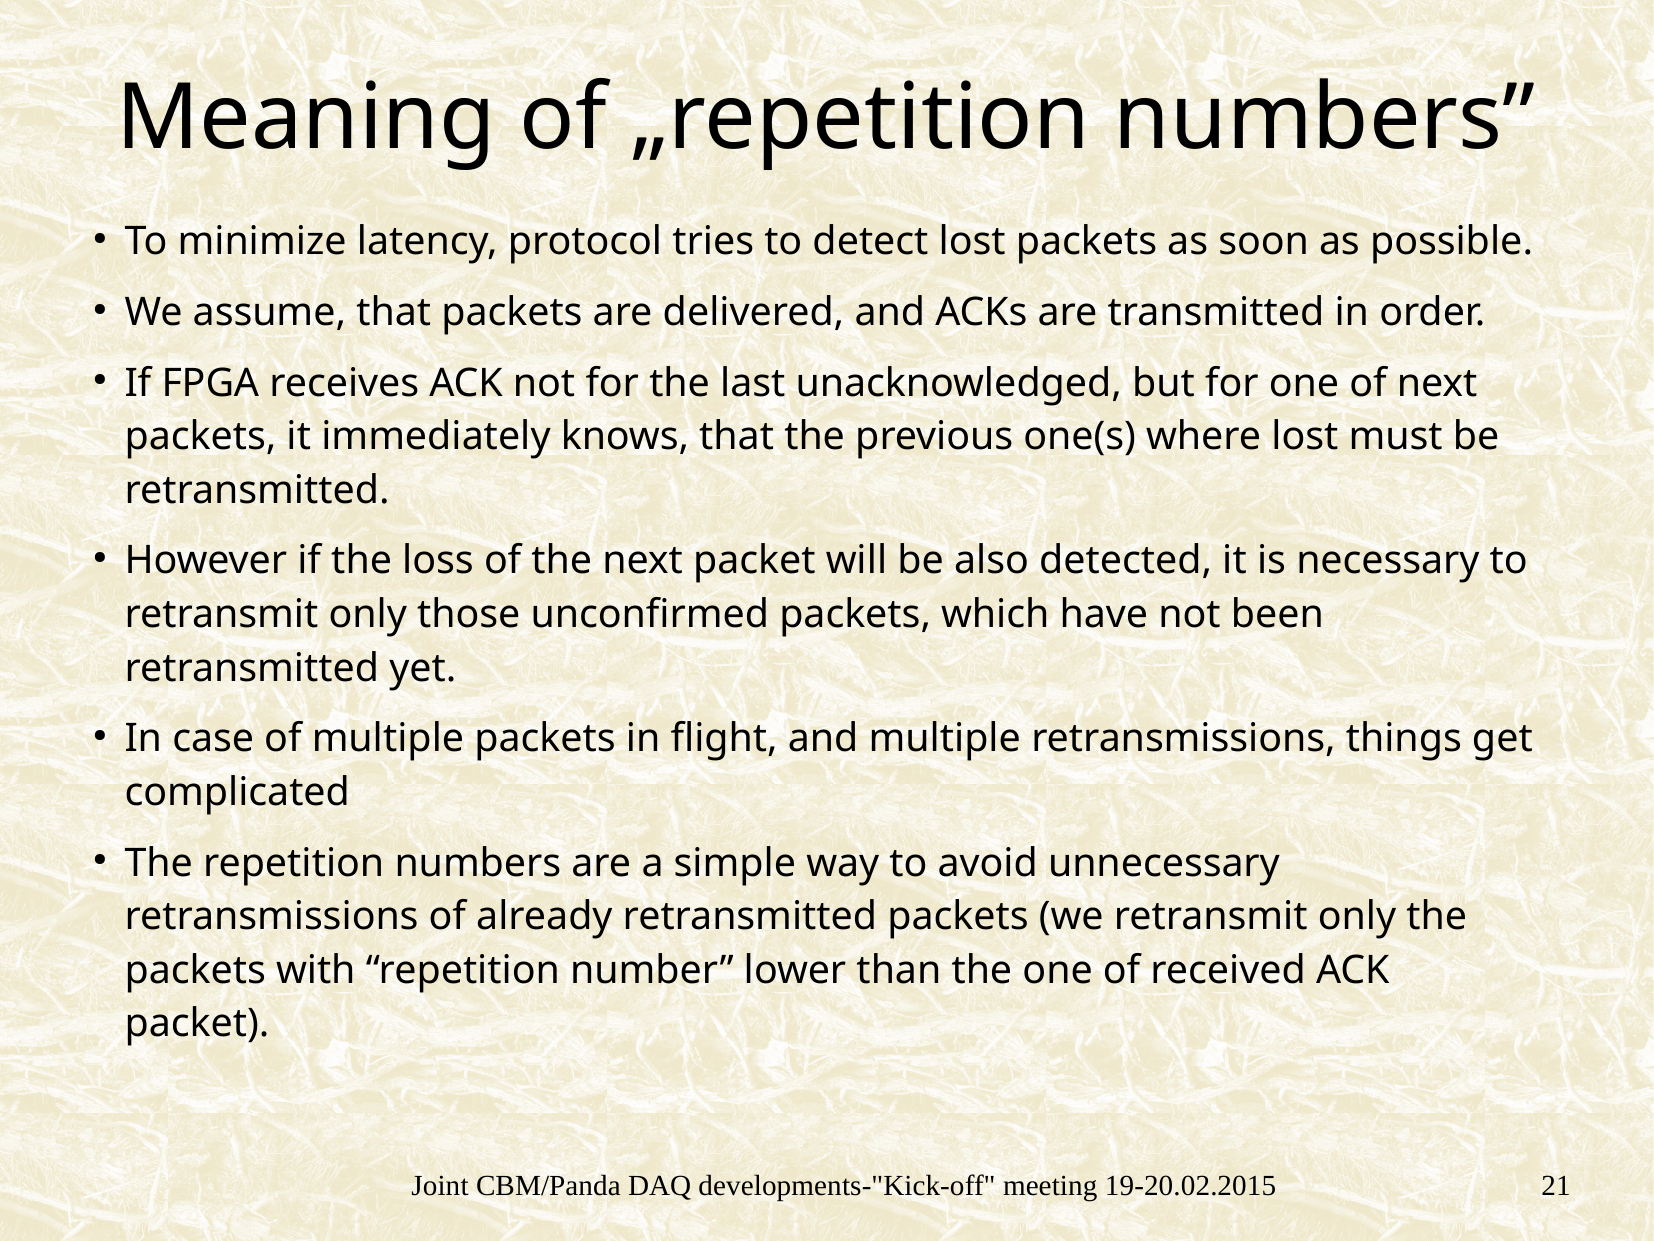

# Meaning of „repetition numbers”
To minimize latency, protocol tries to detect lost packets as soon as possible.
We assume, that packets are delivered, and ACKs are transmitted in order.
If FPGA receives ACK not for the last unacknowledged, but for one of next packets, it immediately knows, that the previous one(s) where lost must be retransmitted.
However if the loss of the next packet will be also detected, it is necessary to retransmit only those unconfirmed packets, which have not been retransmitted yet.
In case of multiple packets in flight, and multiple retransmissions, things get complicated
The repetition numbers are a simple way to avoid unnecessary retransmissions of already retransmitted packets (we retransmit only the packets with “repetition number” lower than the one of received ACK packet).
Joint CBM/Panda DAQ developments-"Kick-off" meeting 19-20.02.2015
21